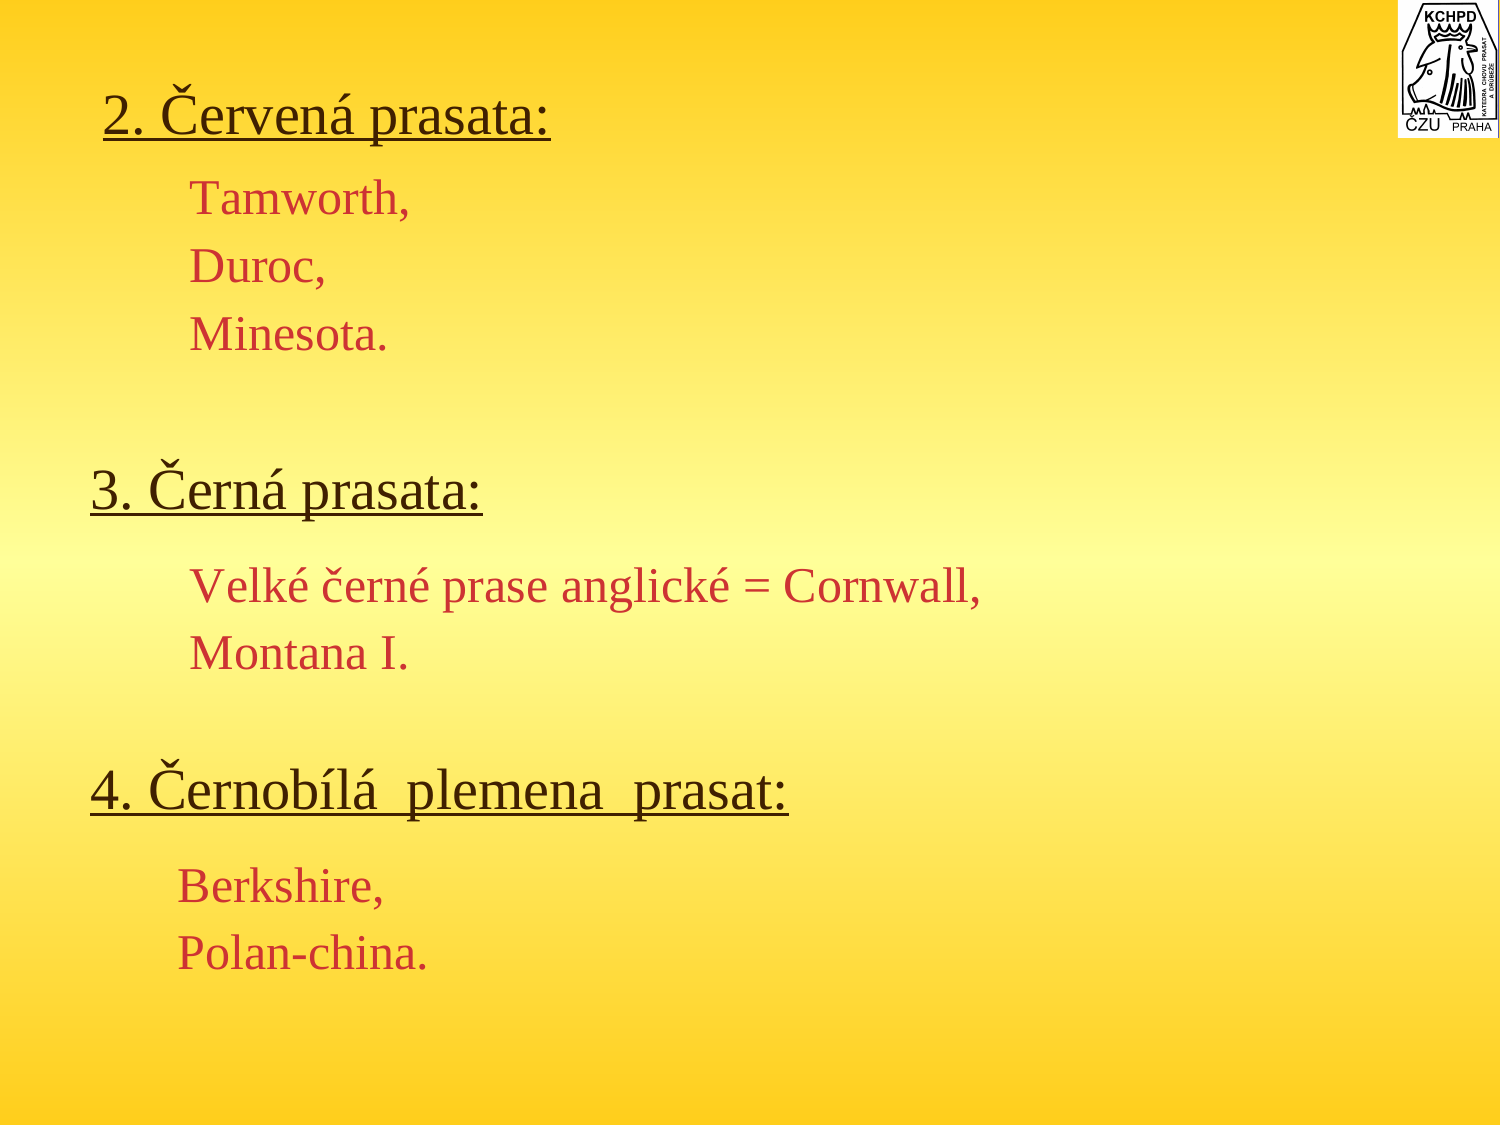

2. Červená prasata:
 Tamworth,
 Duroc,
 Minesota.
3. Černá prasata:
 Velké černé prase anglické = Cornwall,
 Montana I.
4. Černobílá plemena prasat:
 Berkshire,
 Polan-china.